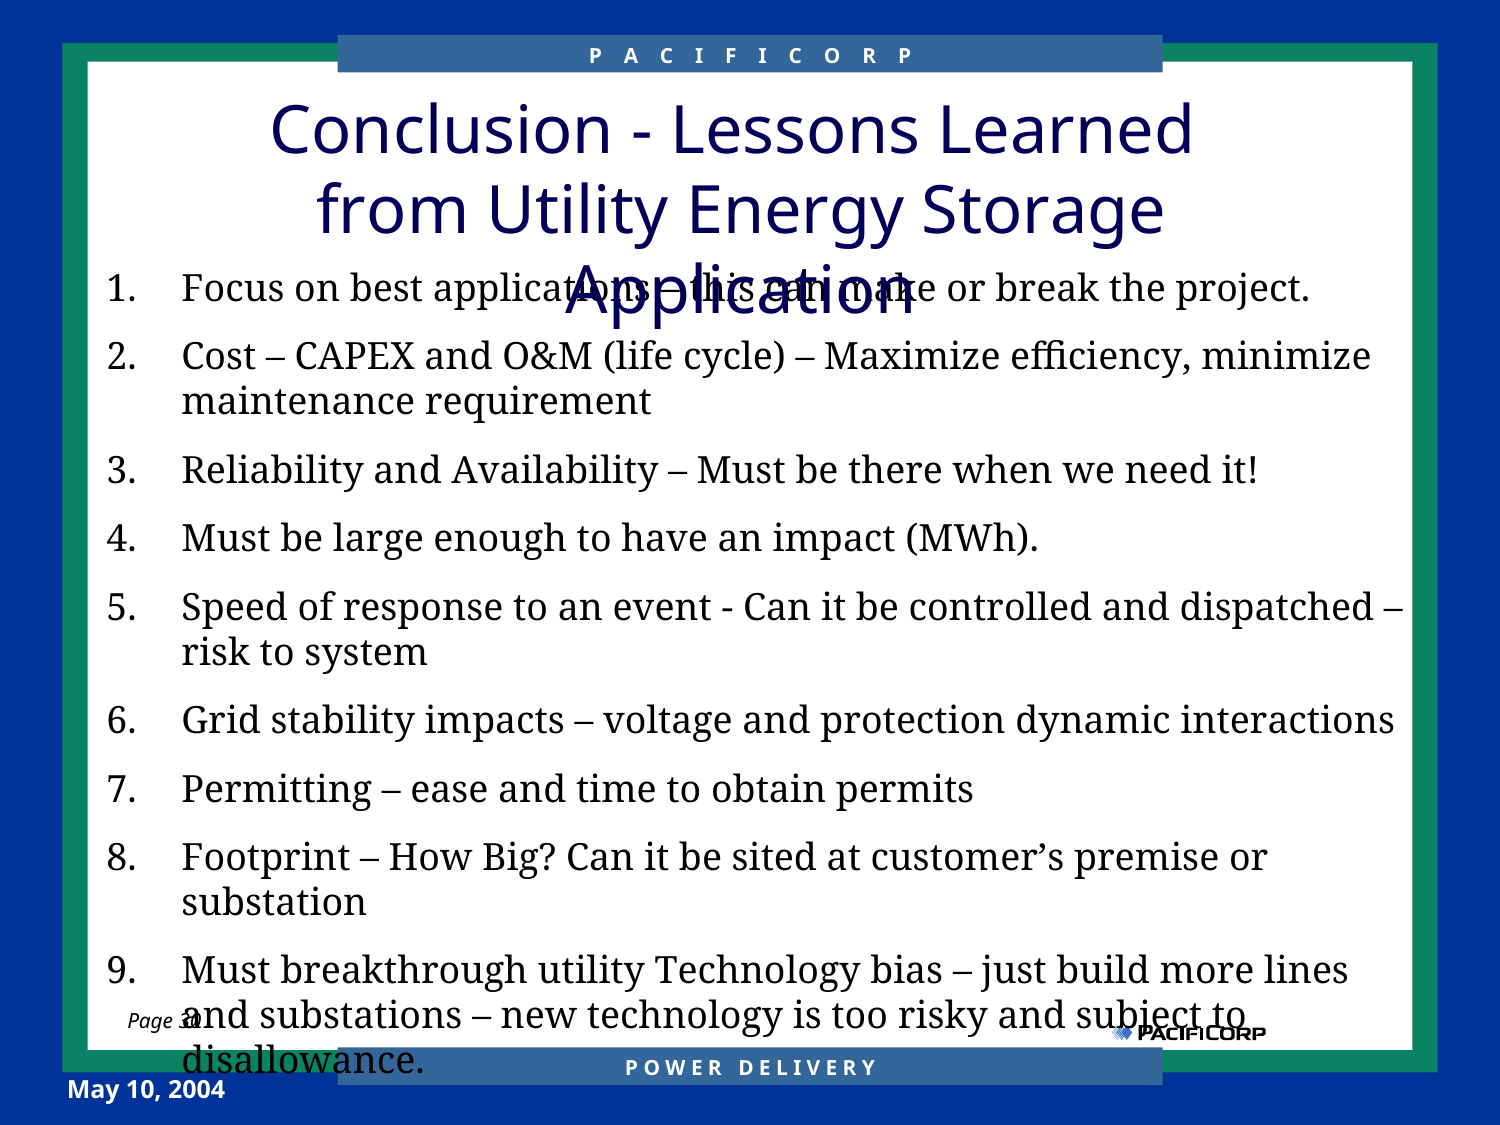

Conclusion - Lessons Learned
from Utility Energy Storage Application
Focus on best applications – this can make or break the project.
Cost – CAPEX and O&M (life cycle) – Maximize efficiency, minimize maintenance requirement
Reliability and Availability – Must be there when we need it!
Must be large enough to have an impact (MWh).
Speed of response to an event - Can it be controlled and dispatched – risk to system
Grid stability impacts – voltage and protection dynamic interactions
Permitting – ease and time to obtain permits
Footprint – How Big? Can it be sited at customer’s premise or substation
Must breakthrough utility Technology bias – just build more lines and substations – new technology is too risky and subject to disallowance.
30